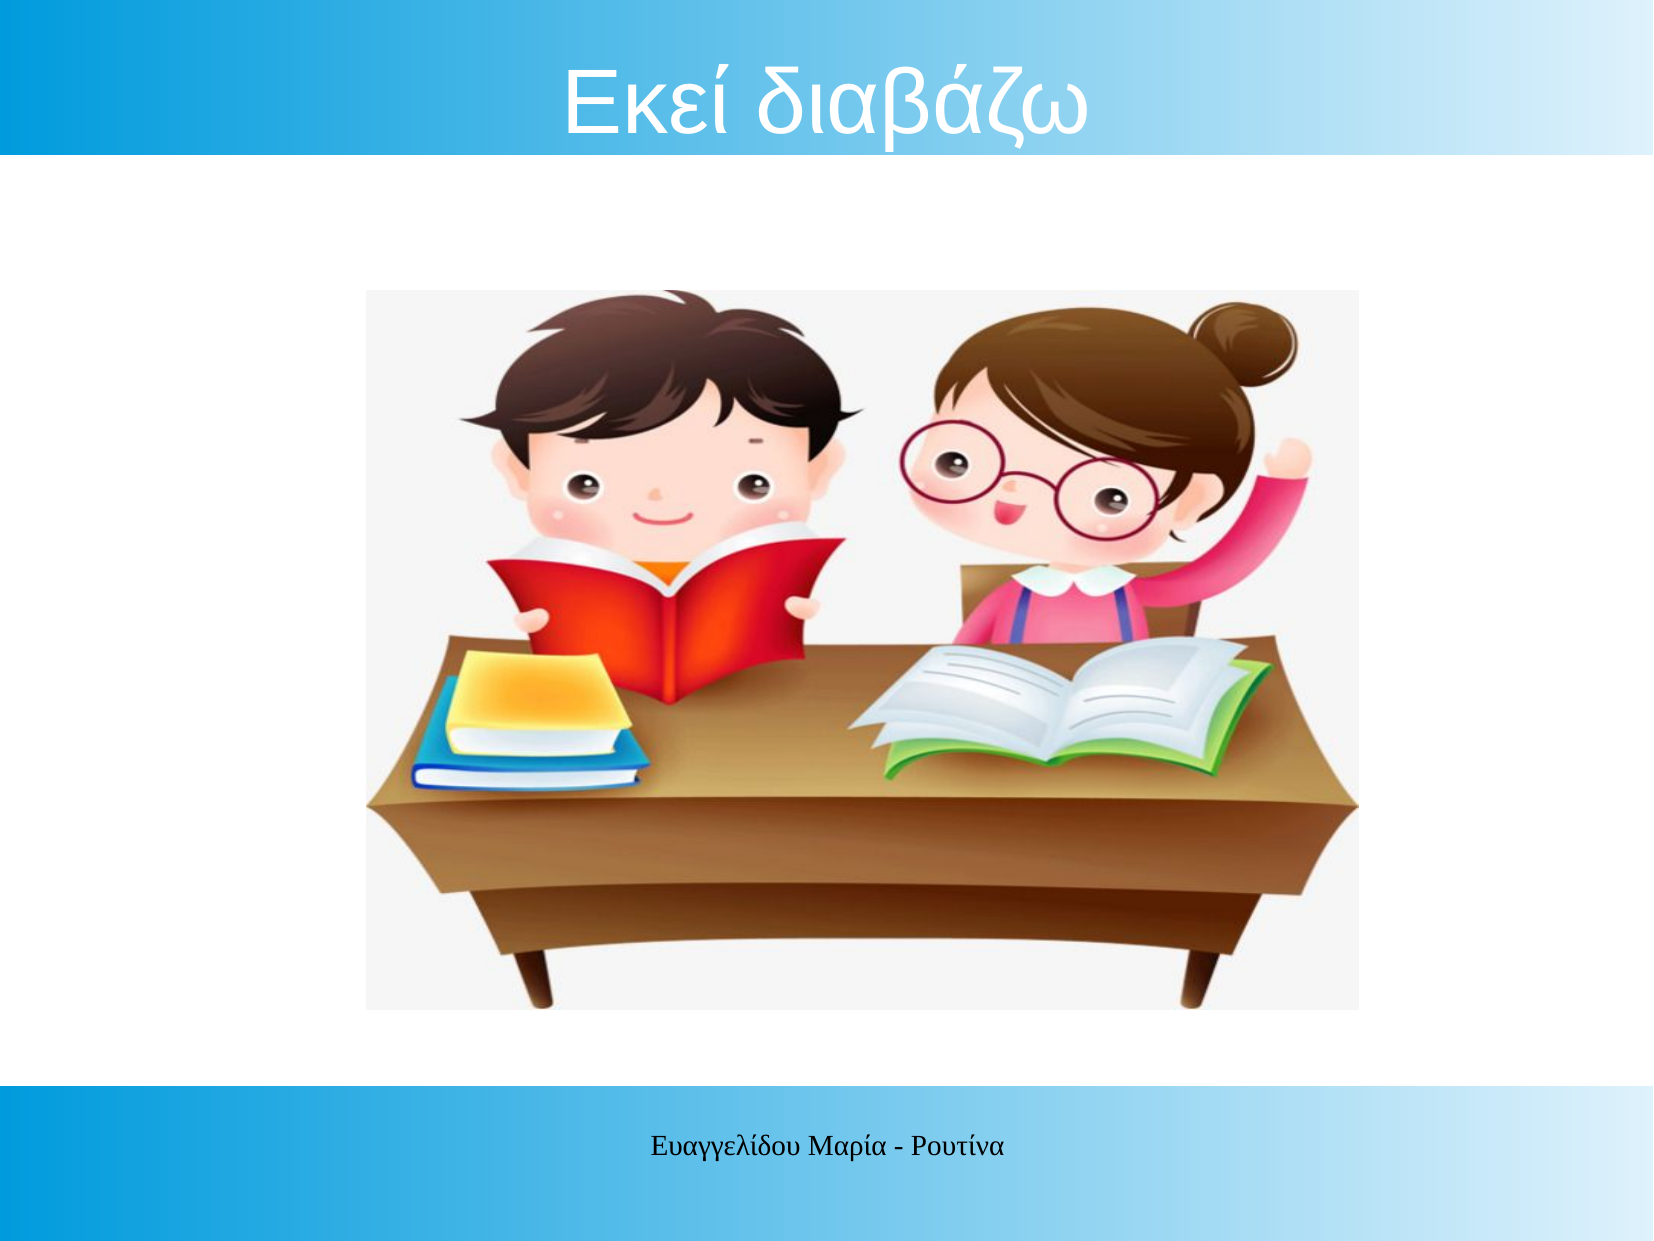

# Εκεί διαβάζω
Ευαγγελίδου Μαρία - Ρουτίνα